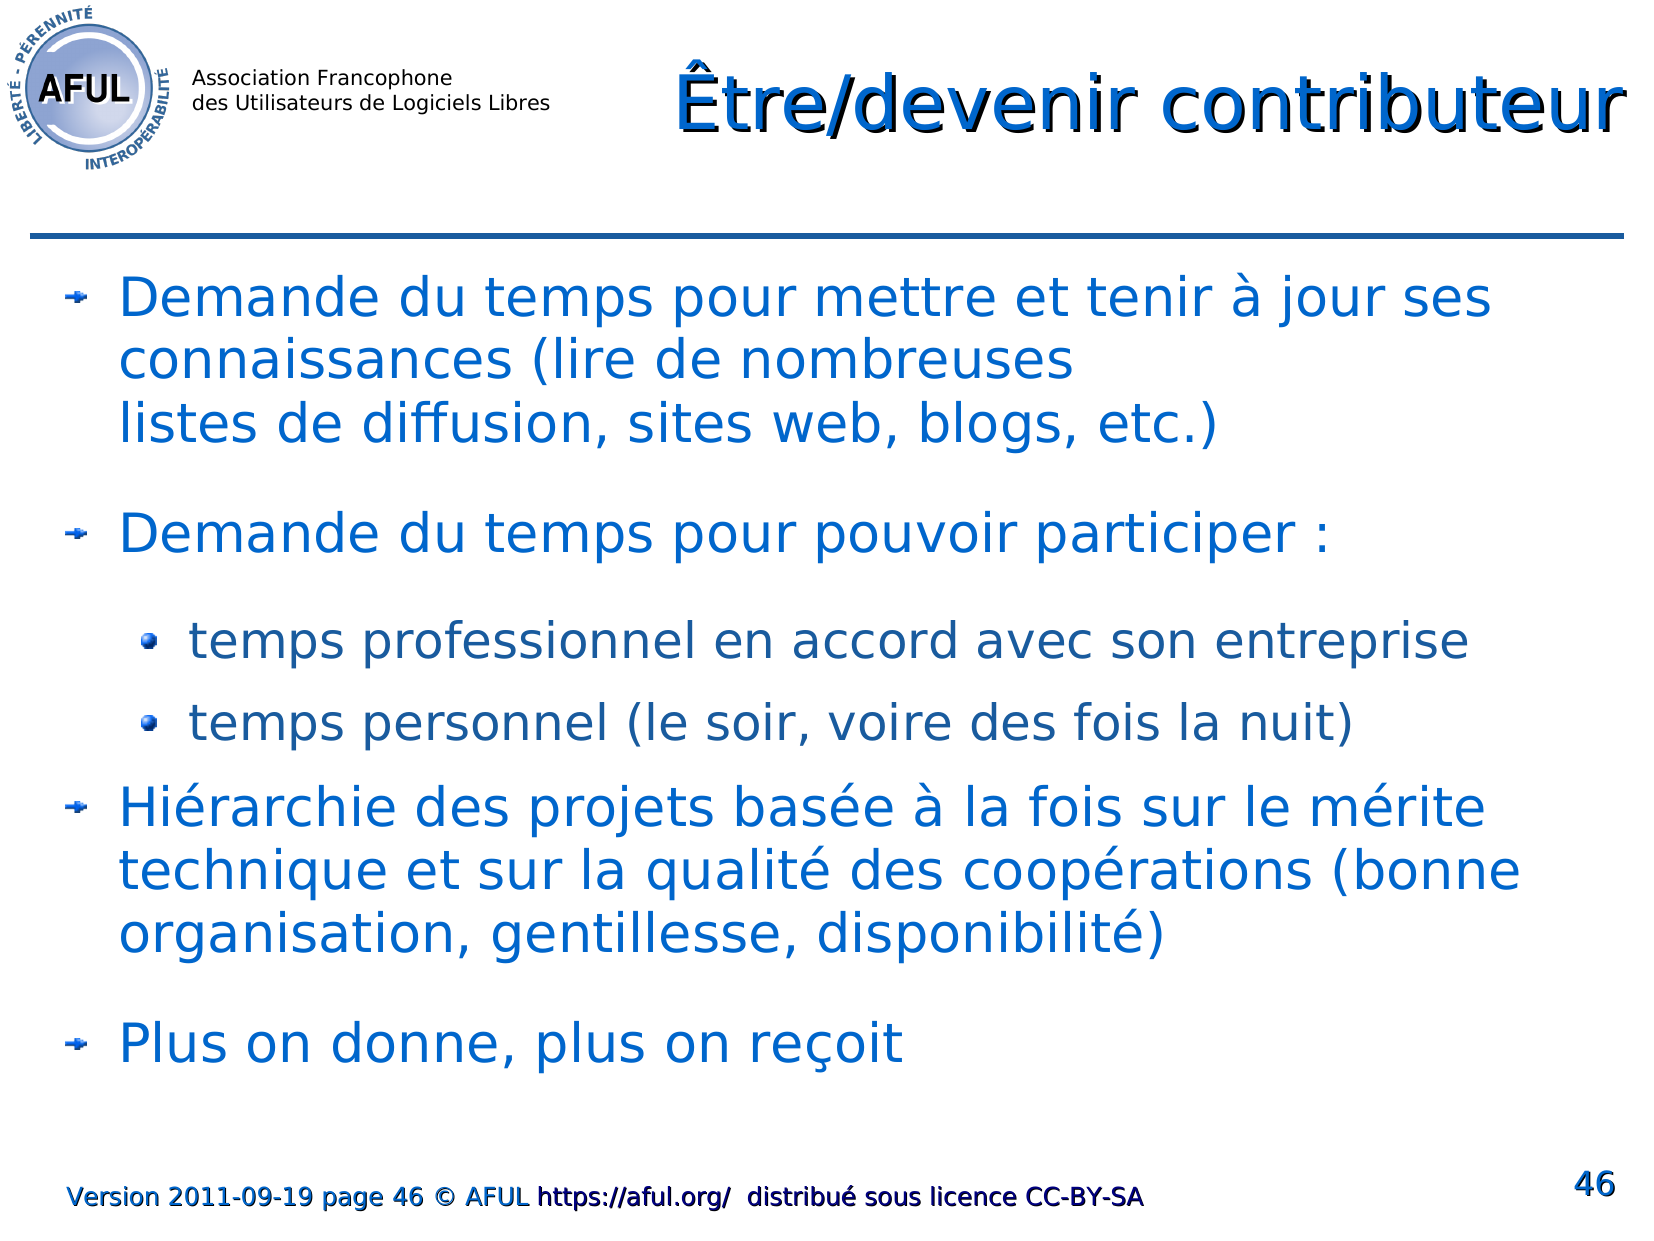

# Être/devenir contributeur
Demande du temps pour mettre et tenir à jour ses connaissances (lire de nombreuses
listes de diffusion, sites web, blogs, etc.)
Demande du temps pour pouvoir participer :
temps professionnel en accord avec son entreprise
temps personnel (le soir, voire des fois la nuit)
Hiérarchie des projets basée à la fois sur le mérite technique et sur la qualité des coopérations (bonne organisation, gentillesse, disponibilité)
Plus on donne, plus on reçoit